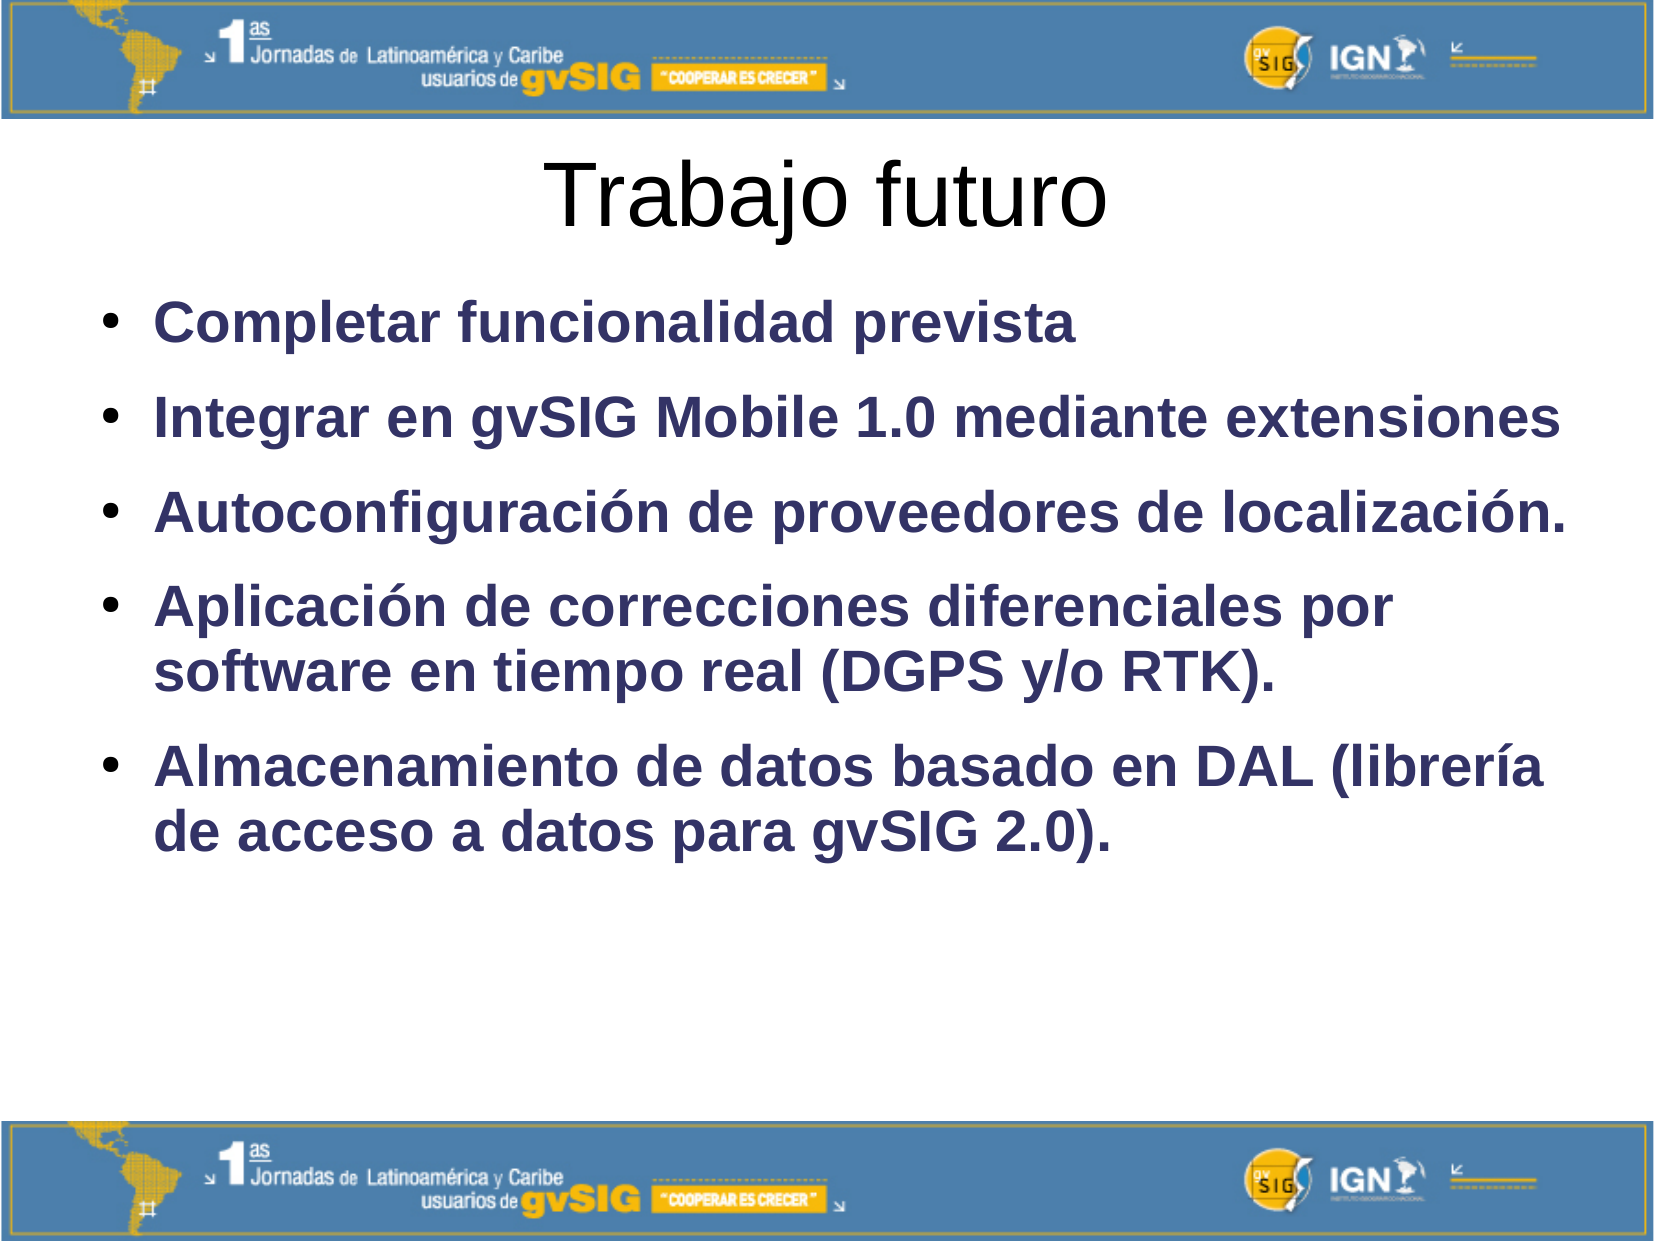

# Trabajo futuro
Completar funcionalidad prevista
Integrar en gvSIG Mobile 1.0 mediante extensiones
Autoconfiguración de proveedores de localización.
Aplicación de correcciones diferenciales por software en tiempo real (DGPS y/o RTK).
Almacenamiento de datos basado en DAL (librería de acceso a datos para gvSIG 2.0).